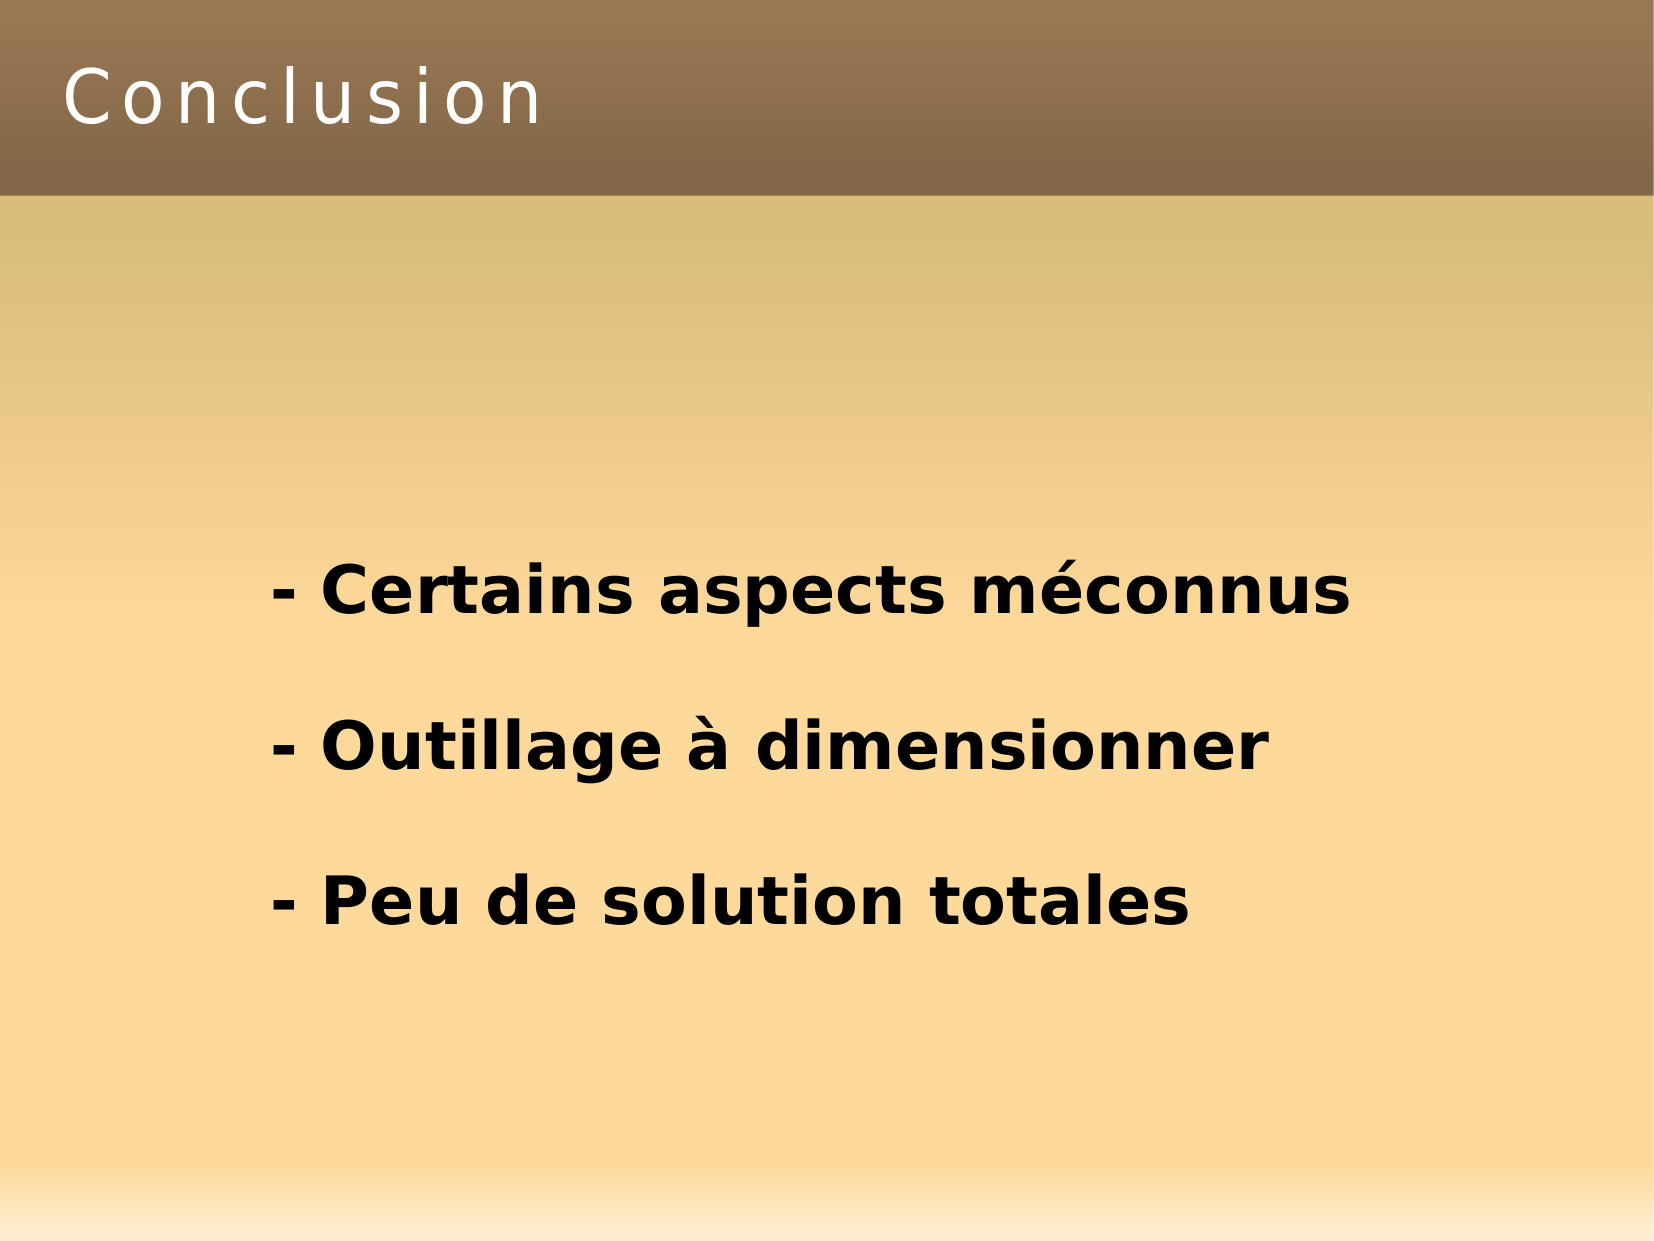

# Conclusion
- Certains aspects méconnus
- Outillage à dimensionner
- Peu de solution totales